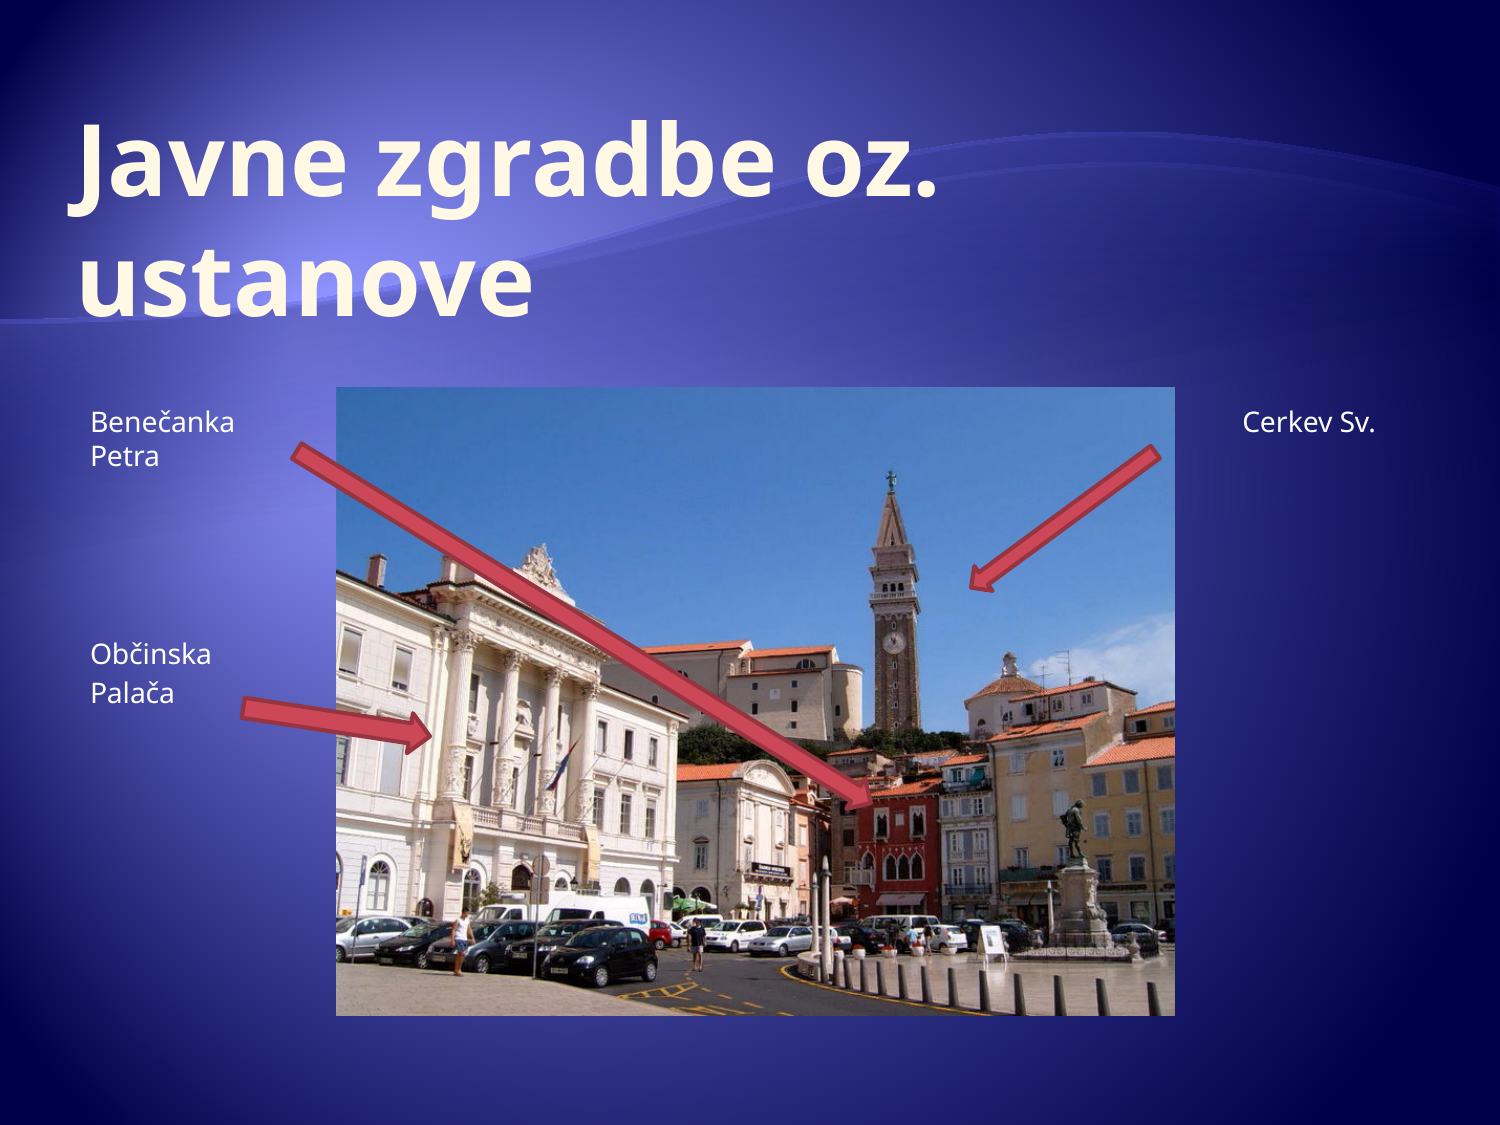

# Javne zgradbe oz. ustanove
Benečanka Cerkev Sv. Petra
Občinska
Palača